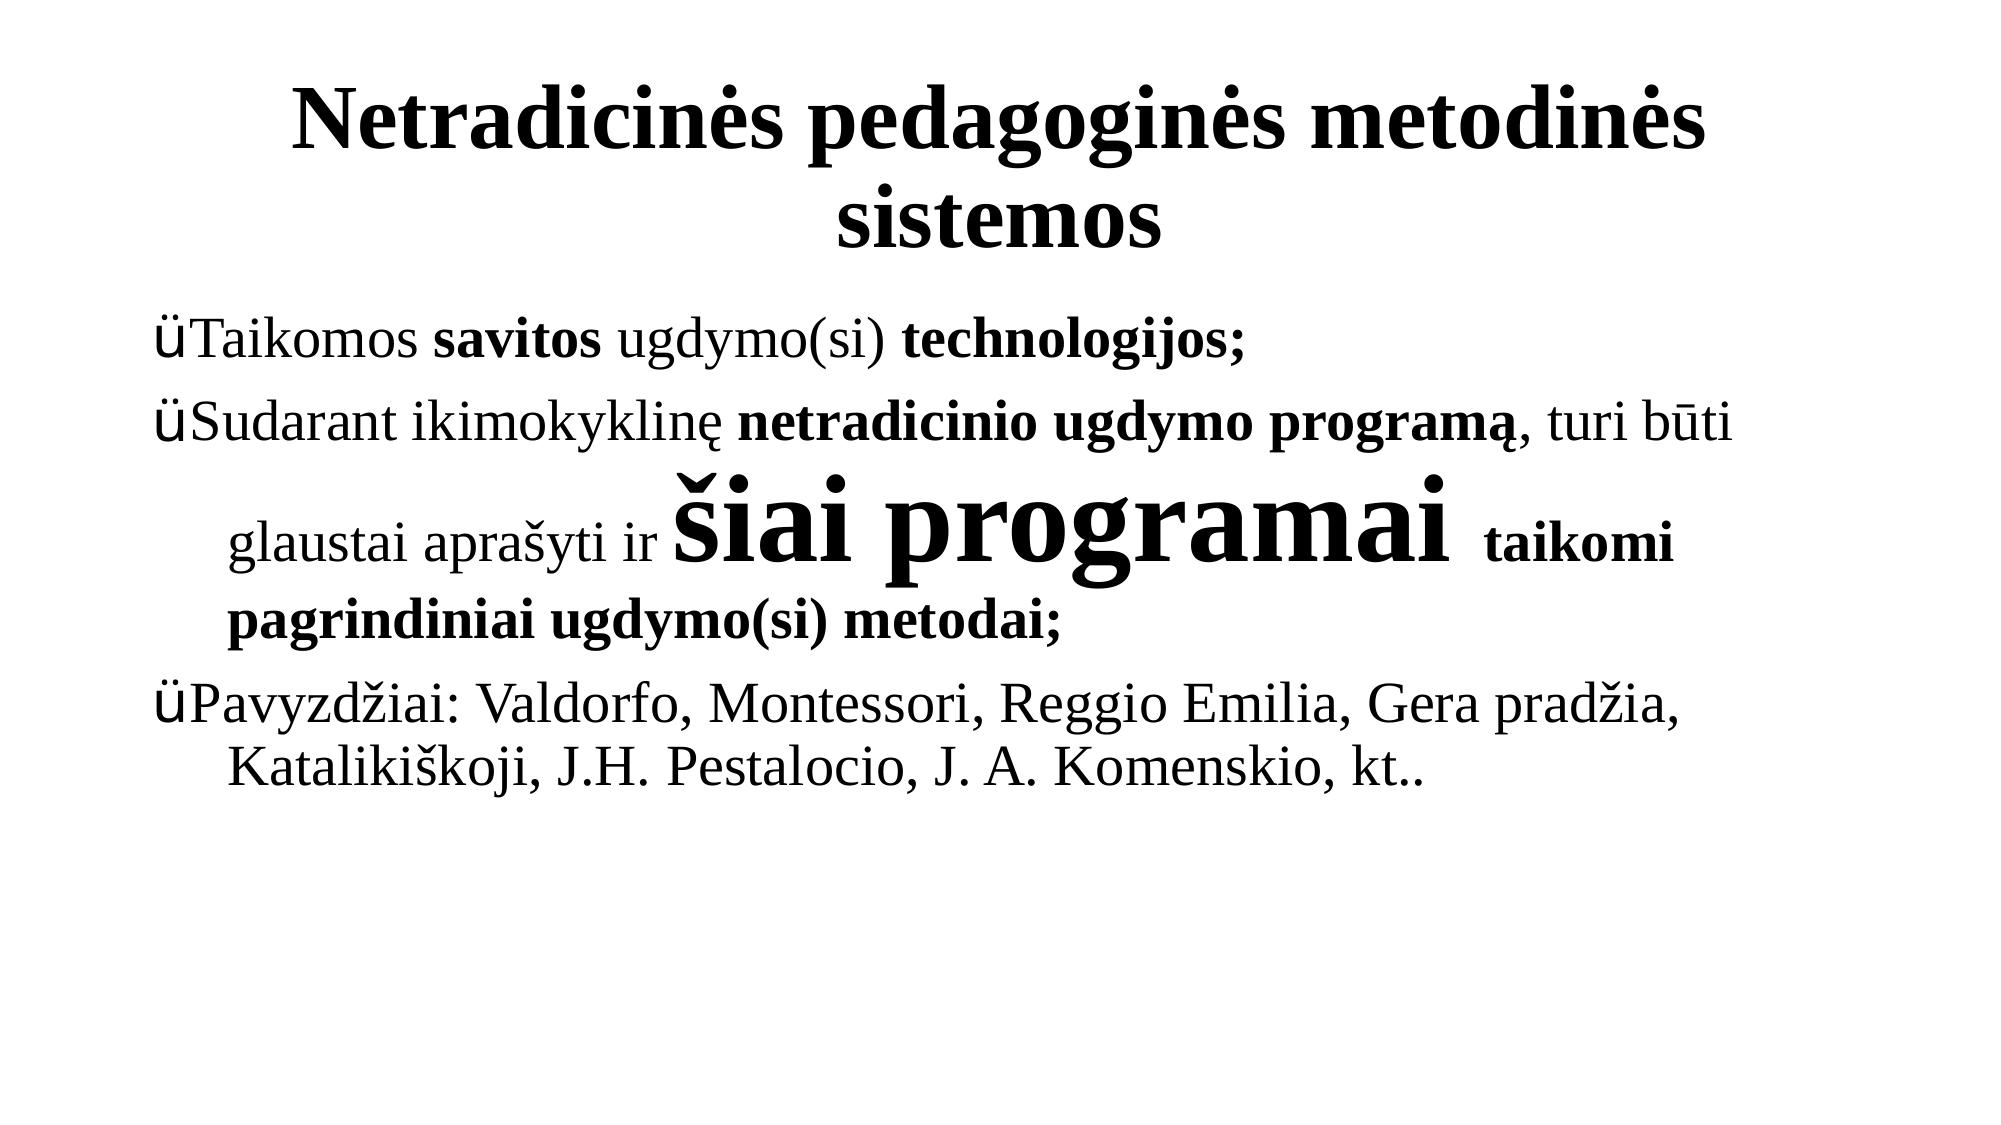

# Netradicinės pedagoginės metodinės sistemos
Taikomos savitos ugdymo(si) technologijos;
Sudarant ikimokyklinę netradicinio ugdymo programą, turi būti glaustai aprašyti ir šiai programai taikomi pagrindiniai ugdymo(si) metodai;
Pavyzdžiai: Valdorfo, Montessori, Reggio Emilia, Gera pradžia, Katalikiškoji, J.H. Pestalocio, J. A. Komenskio, kt..